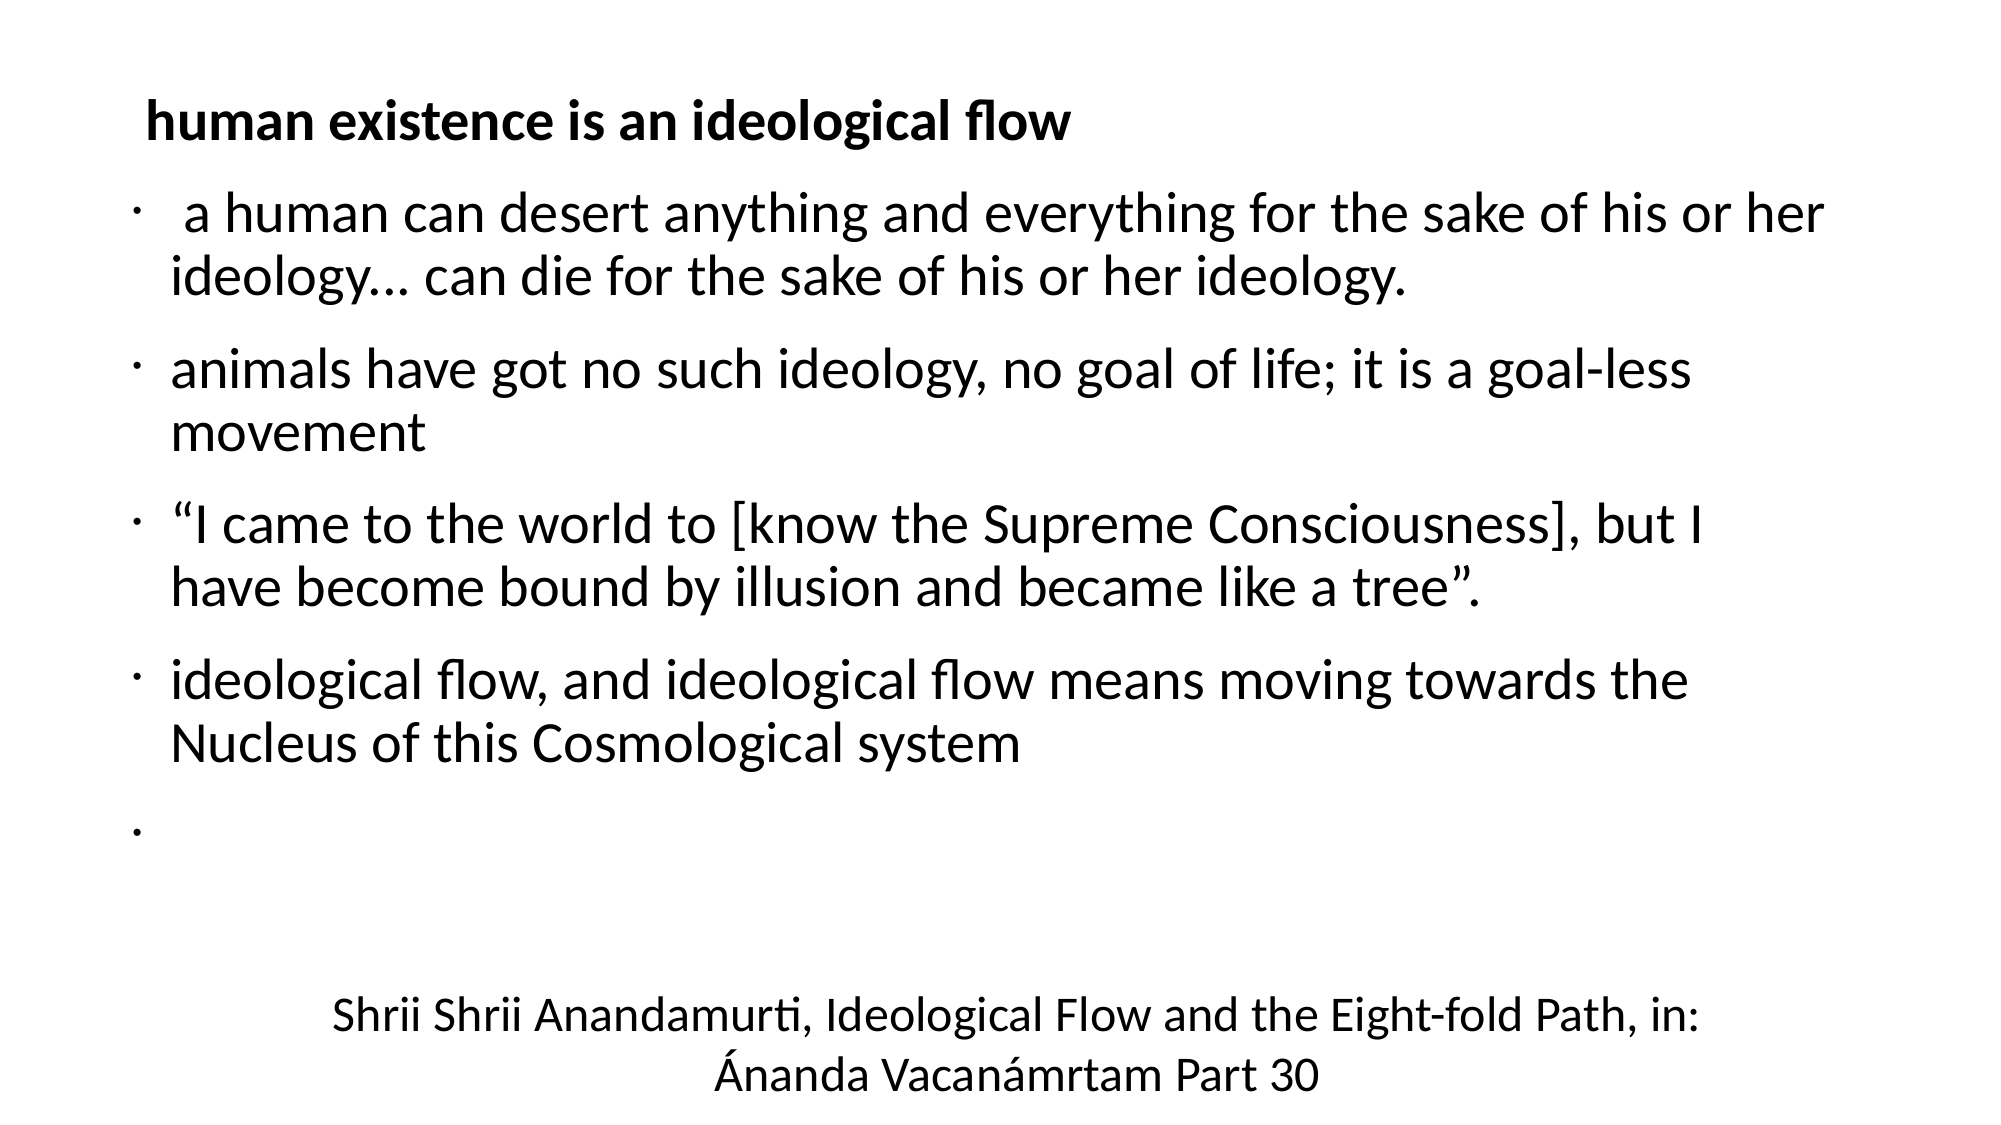

# human existence is an ideological flow
 a human can desert anything and everything for the sake of his or her ideology... can die for the sake of his or her ideology.
animals have got no such ideology, no goal of life; it is a goal-less movement
“I came to the world to [know the Supreme Consciousness], but I have become bound by illusion and became like a tree”.
ideological flow, and ideological flow means moving towards the Nucleus of this Cosmological system
Shrii Shrii Anandamurti, Ideological Flow and the Eight-fold Path, in:
Ánanda Vacanámrtam Part 30